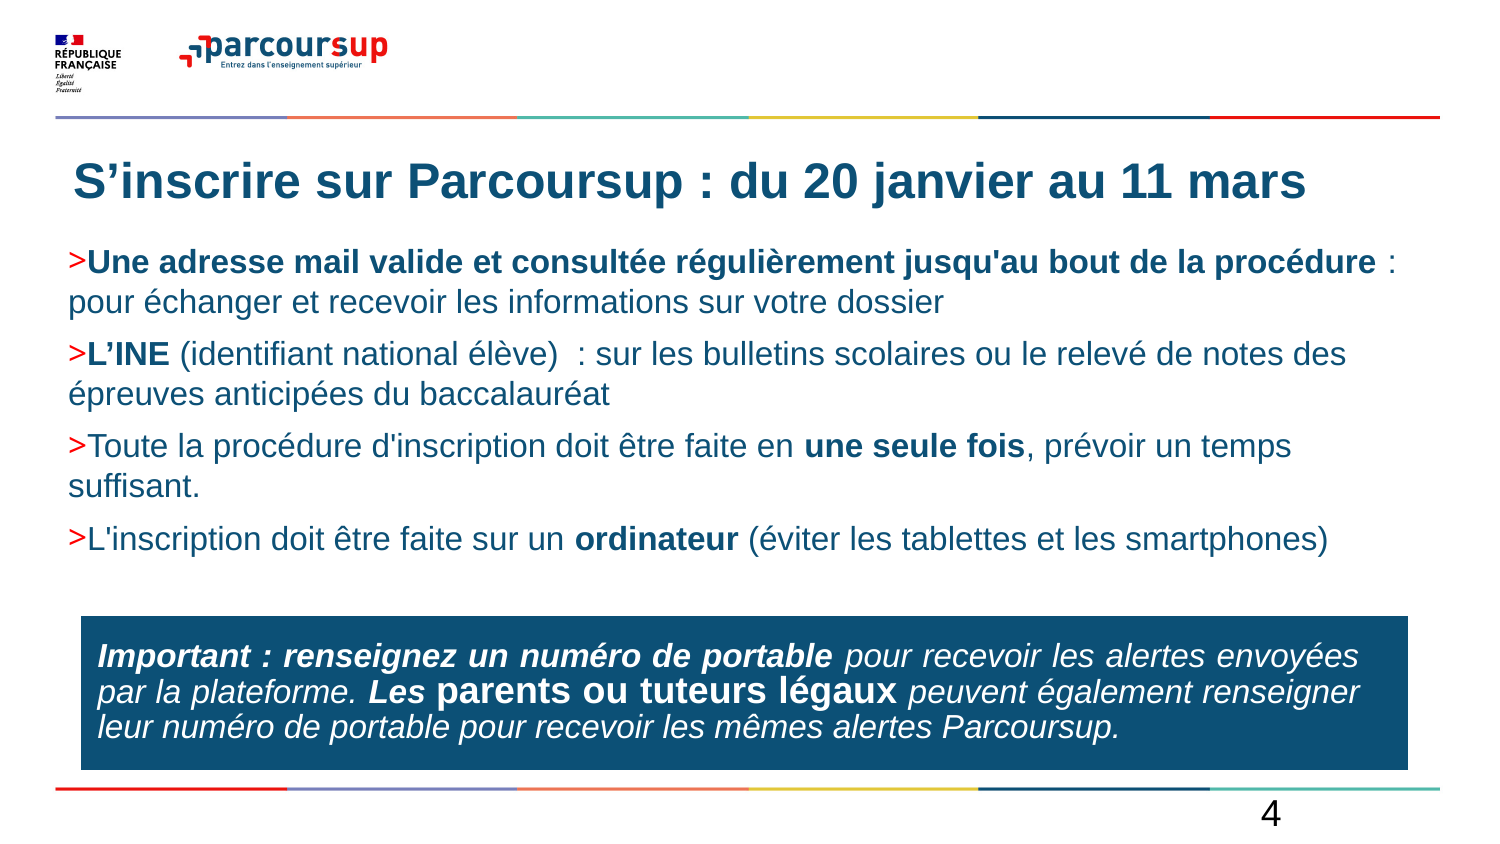

# S’inscrire sur Parcoursup : du 20 janvier au 11 mars
Une adresse mail valide et consultée régulièrement jusqu'au bout de la procédure : pour échanger et recevoir les informations sur votre dossier
L’INE (identifiant national élève) : sur les bulletins scolaires ou le relevé de notes des épreuves anticipées du baccalauréat
Toute la procédure d'inscription doit être faite en une seule fois, prévoir un temps suffisant.
L'inscription doit être faite sur un ordinateur (éviter les tablettes et les smartphones)
Important : renseignez un numéro de portable pour recevoir les alertes envoyées par la plateforme. Les parents ou tuteurs légaux peuvent également renseigner leur numéro de portable pour recevoir les mêmes alertes Parcoursup.